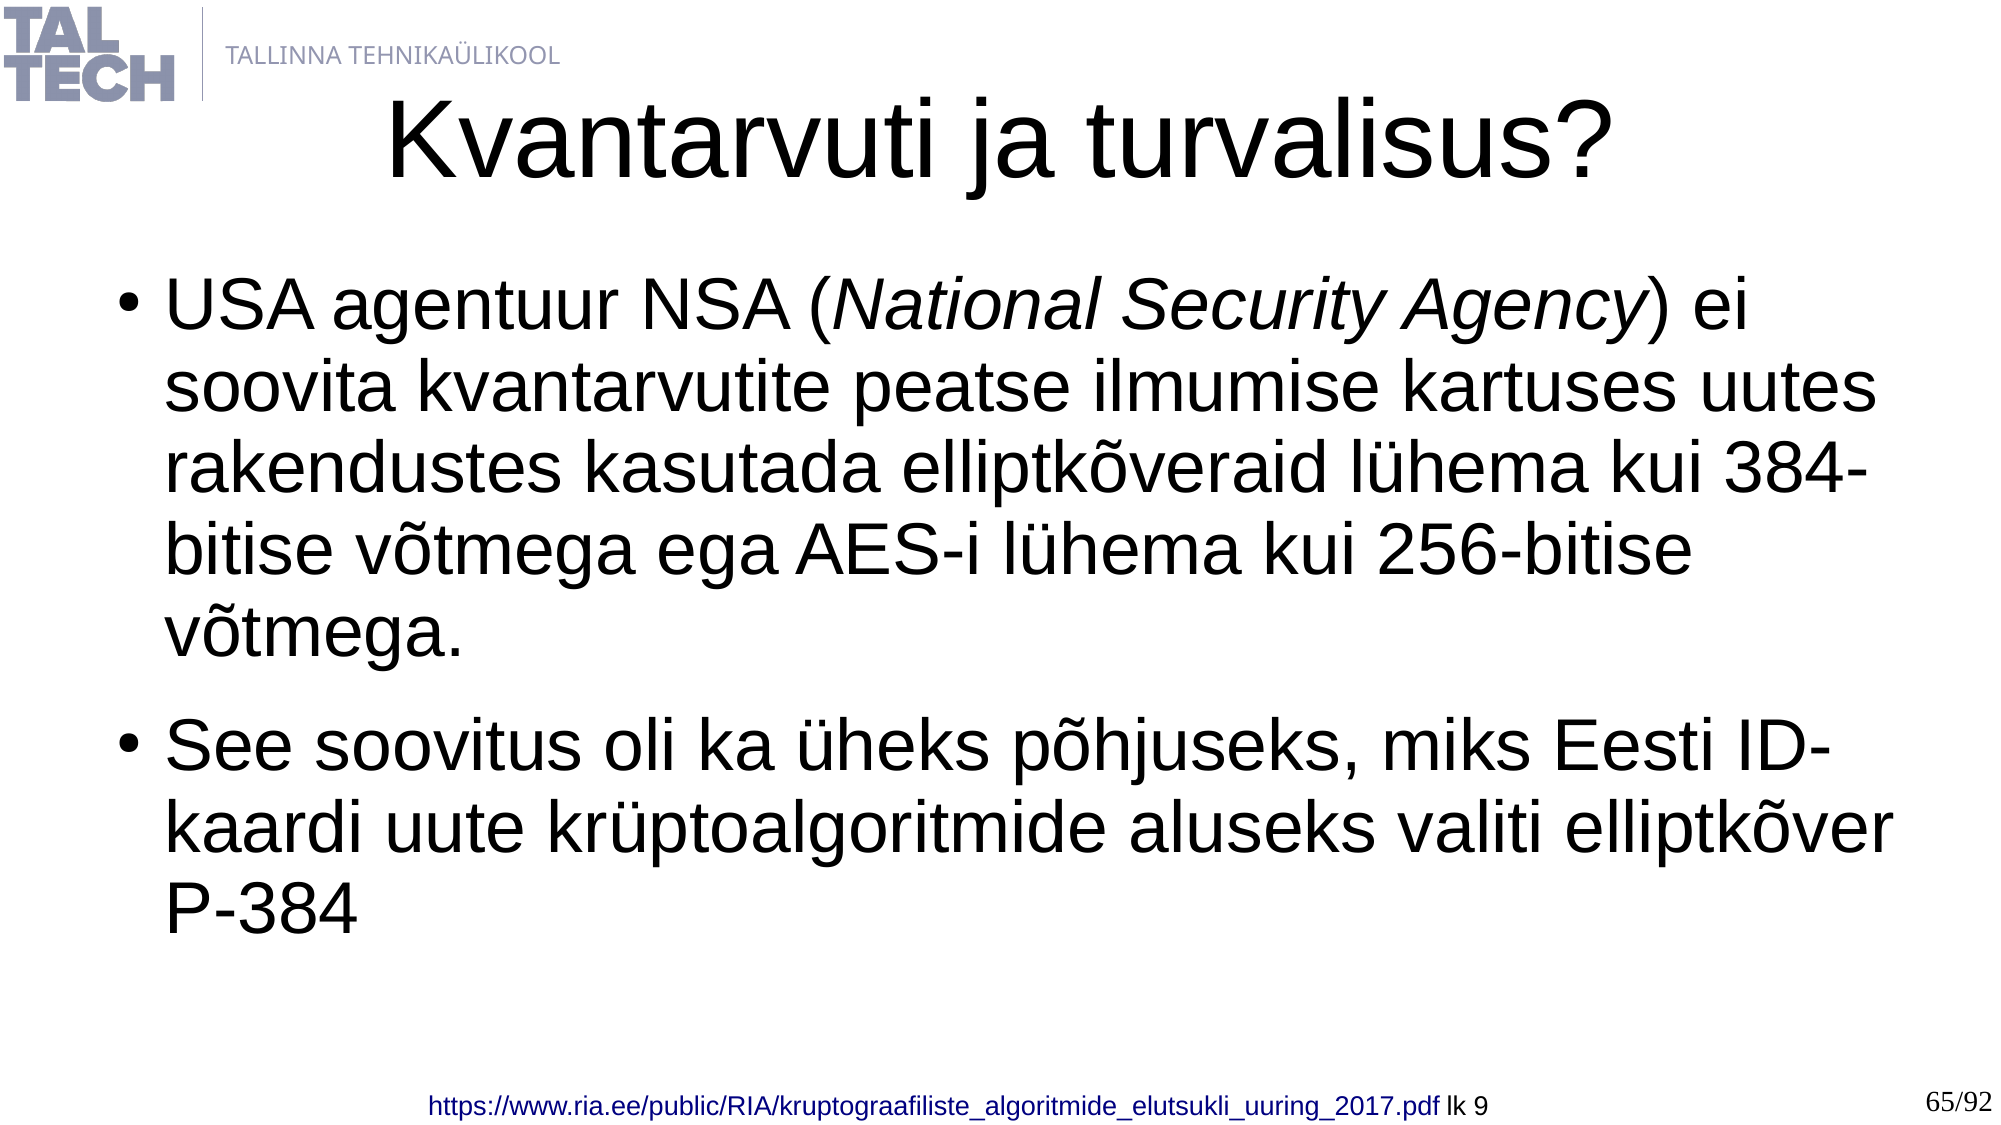

# Kvantarvuti ja turvalisus?
USA agentuur NSA (National Security Agency) ei soovita kvantarvutite peatse ilmumise kartuses uutes rakendustes kasutada elliptkõveraid lühema kui 384-bitise võtmega ega AES-i lühema kui 256-bitise võtmega.
See soovitus oli ka üheks põhjuseks, miks Eesti ID-kaardi uute krüptoalgoritmide aluseks valiti elliptkõver P-384
https://www.ria.ee/public/RIA/kruptograafiliste_algoritmide_elutsukli_uuring_2017.pdf lk 9
65